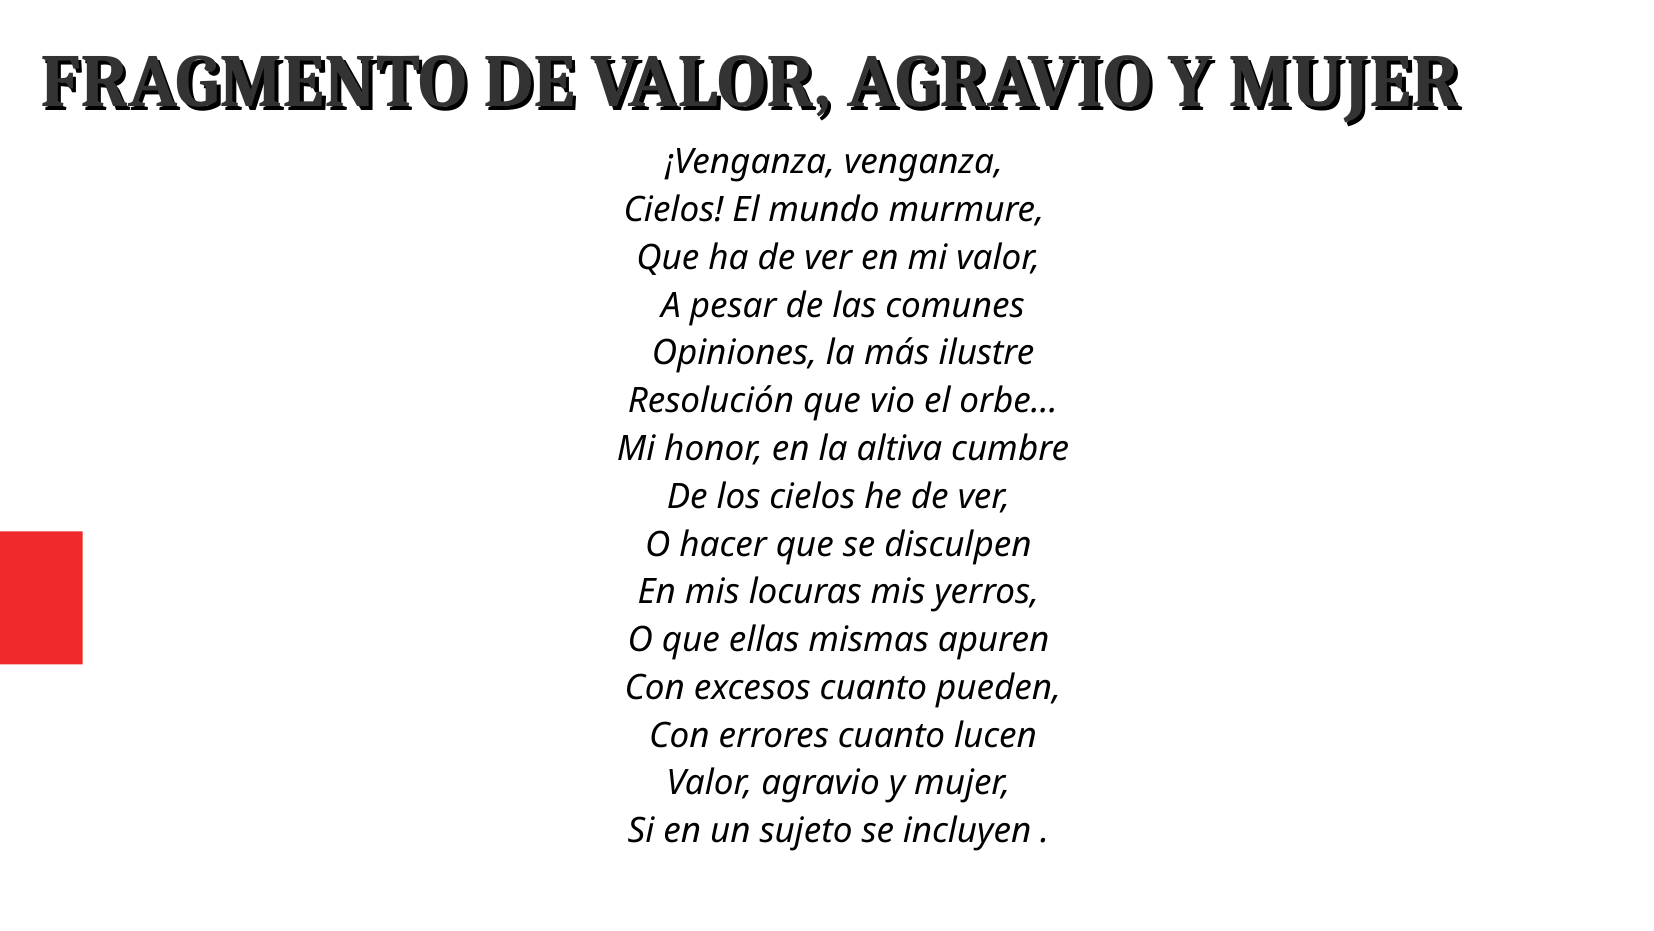

# FRAGMENTO DE VALOR, AGRAVIO Y MUJER
¡Venganza, venganza,
Cielos! El mundo murmure,
Que ha de ver en mi valor,
 A pesar de las comunes
 Opiniones, la más ilustre
 Resolución que vio el orbe…
 Mi honor, en la altiva cumbre
 De los cielos he de ver,
O hacer que se disculpen
 En mis locuras mis yerros,
O que ellas mismas apuren
 Con excesos cuanto pueden,
 Con errores cuanto lucen
 Valor, agravio y mujer,
Si en un sujeto se incluyen .